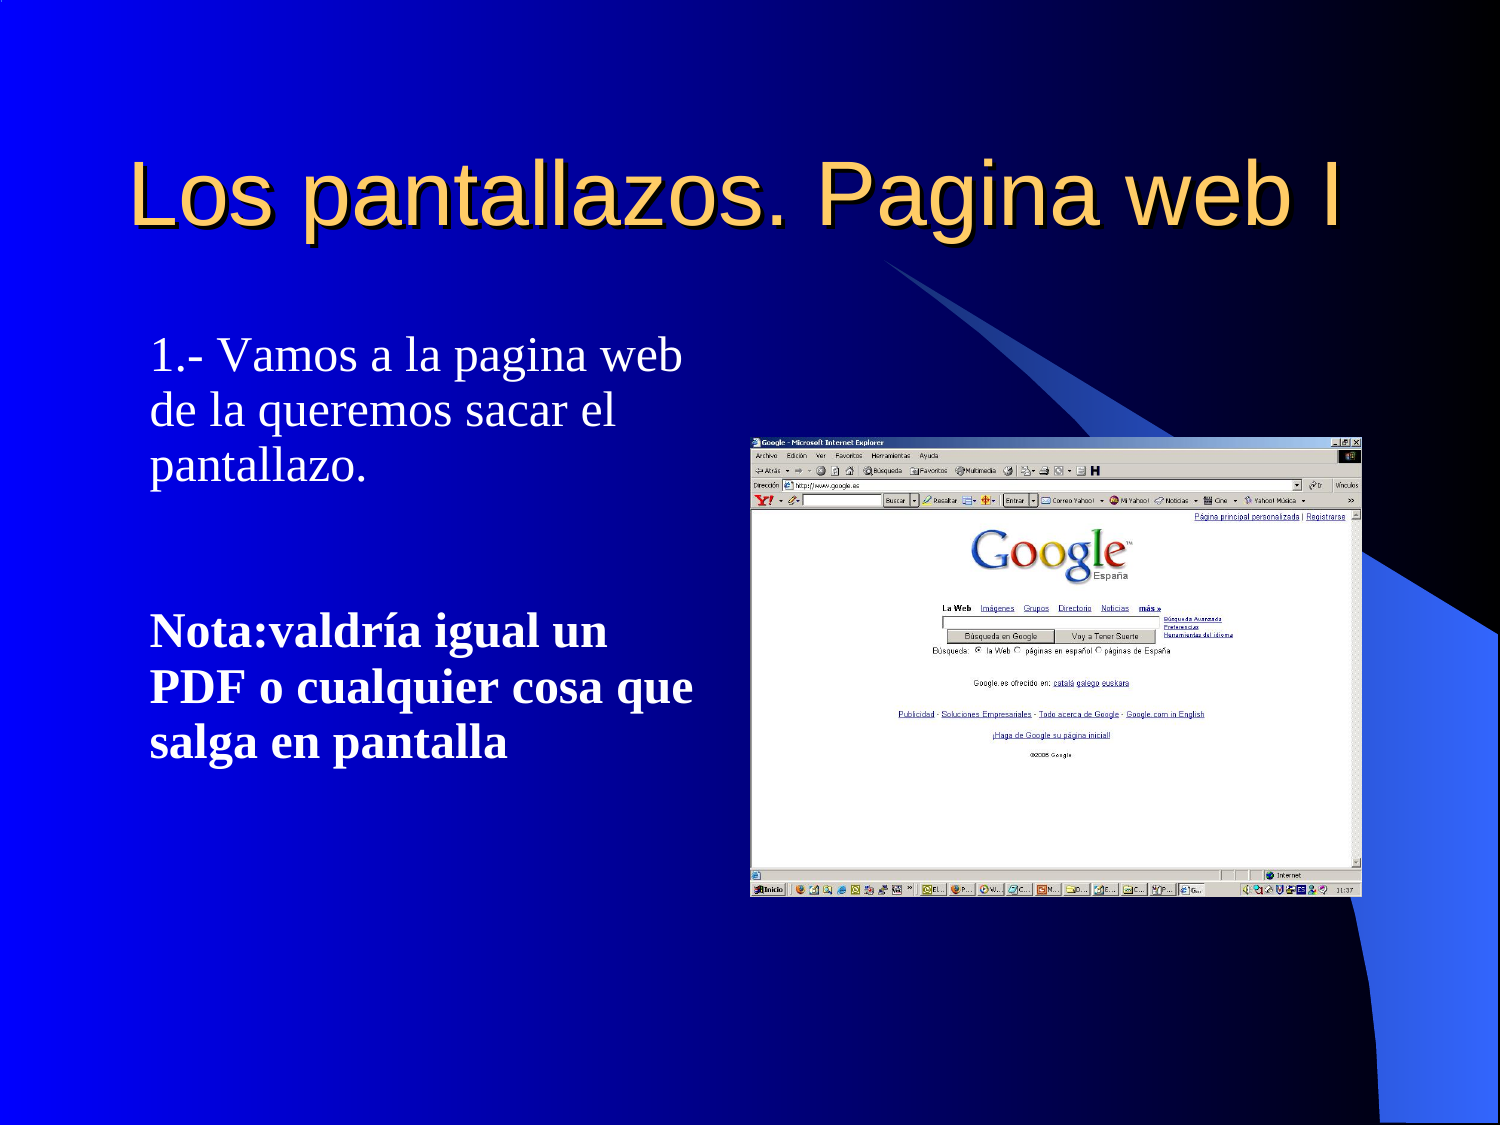

# Los pantallazos. Pagina web I
1.- Vamos a la pagina web de la queremos sacar el pantallazo.
Nota:valdría igual un PDF o cualquier cosa que
salga en pantalla